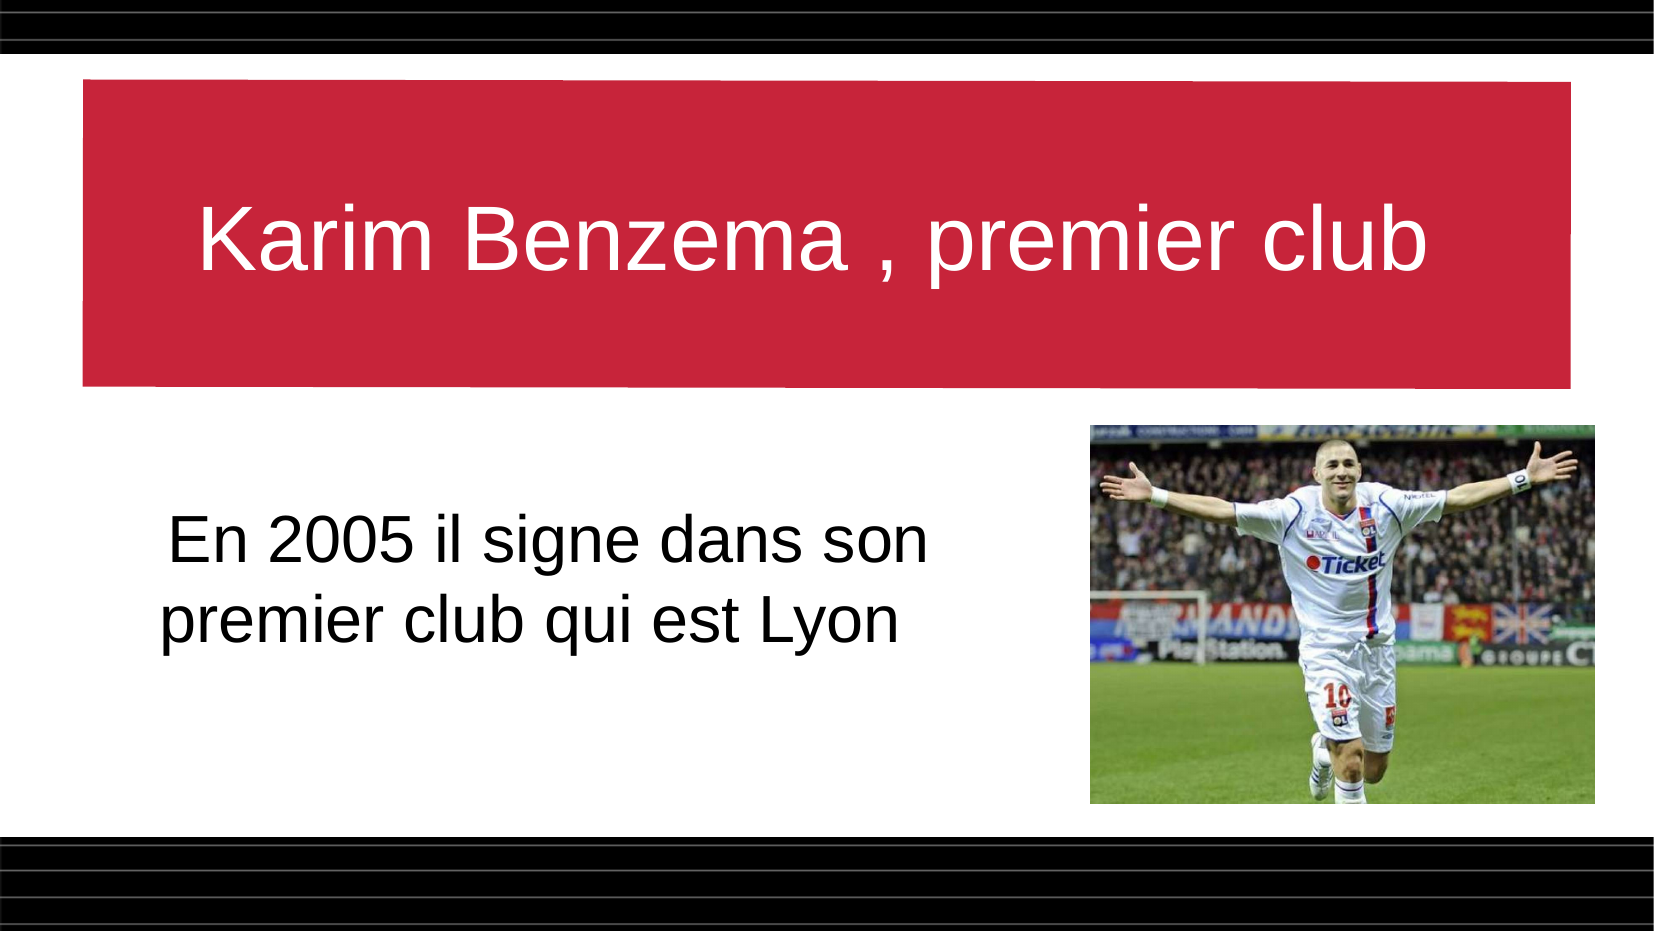

# Karim Benzema , premier club
En 2005 il signe dans son premier club qui est Lyon